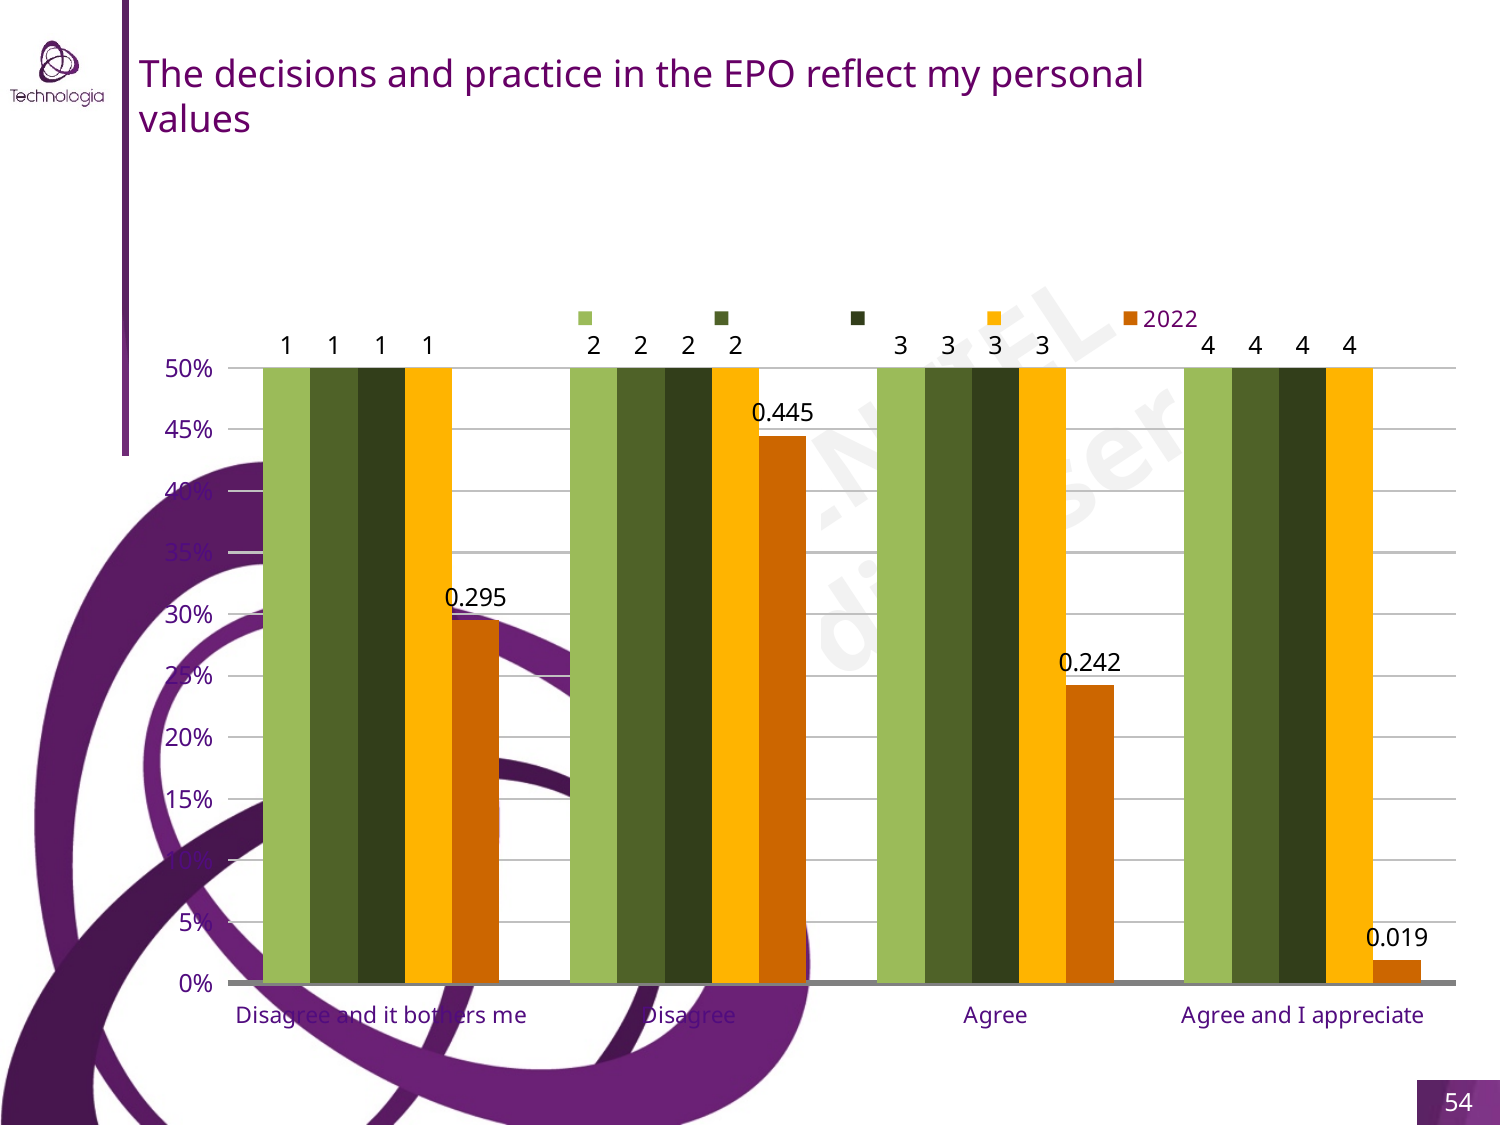

# The decisions and practice in the EPO reflect my personal values
[unsupported chart]